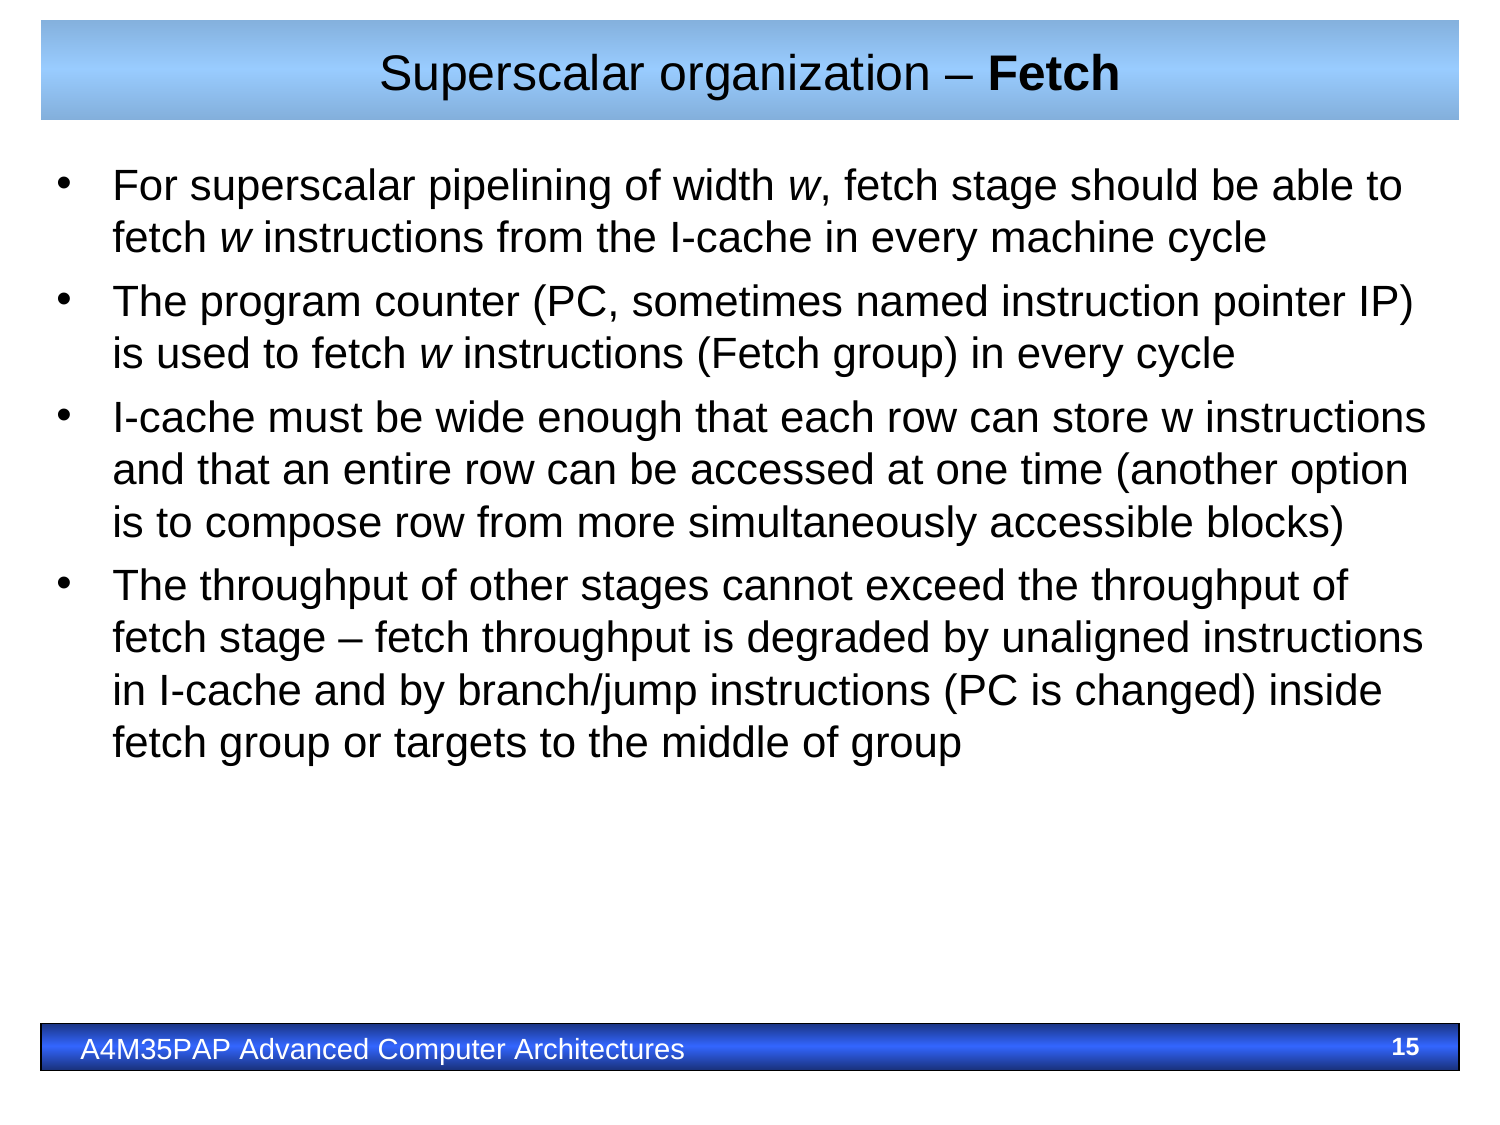

# Superscalar organization – Fetch
For superscalar pipelining of width w, fetch stage should be able to fetch w instructions from the I-cache in every machine cycle
The program counter (PC, sometimes named instruction pointer IP) is used to fetch w instructions (Fetch group) in every cycle
I-cache must be wide enough that each row can store w instructions and that an entire row can be accessed at one time (another option is to compose row from more simultaneously accessible blocks)
The throughput of other stages cannot exceed the throughput of fetch stage – fetch throughput is degraded by unaligned instructions in I-cache and by branch/jump instructions (PC is changed) inside fetch group or targets to the middle of group
15